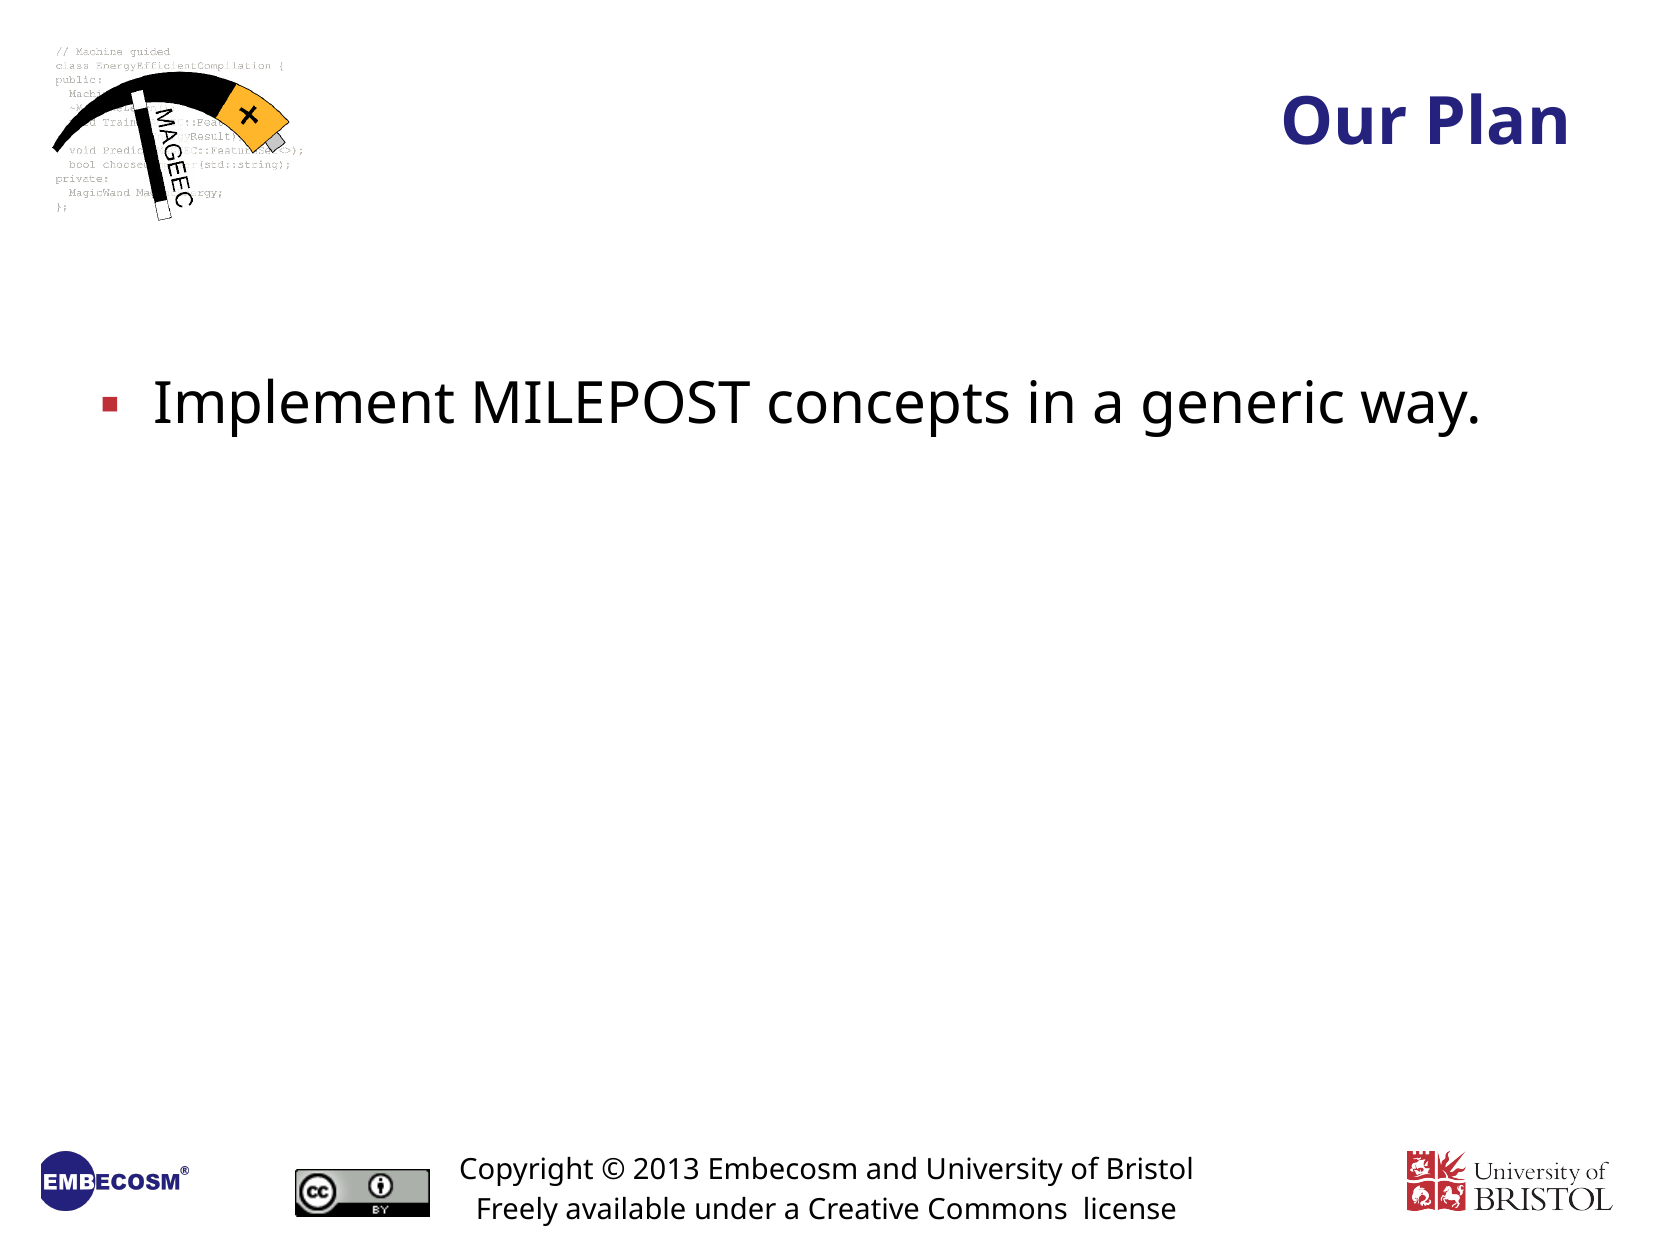

# Our Plan
Implement MILEPOST concepts in a generic way.
Train and evaluate based on real hardware energy measurements and existing passes.
Write and evaluate optimization passes specifcally for energy efficiency (Jörn Rennecke).